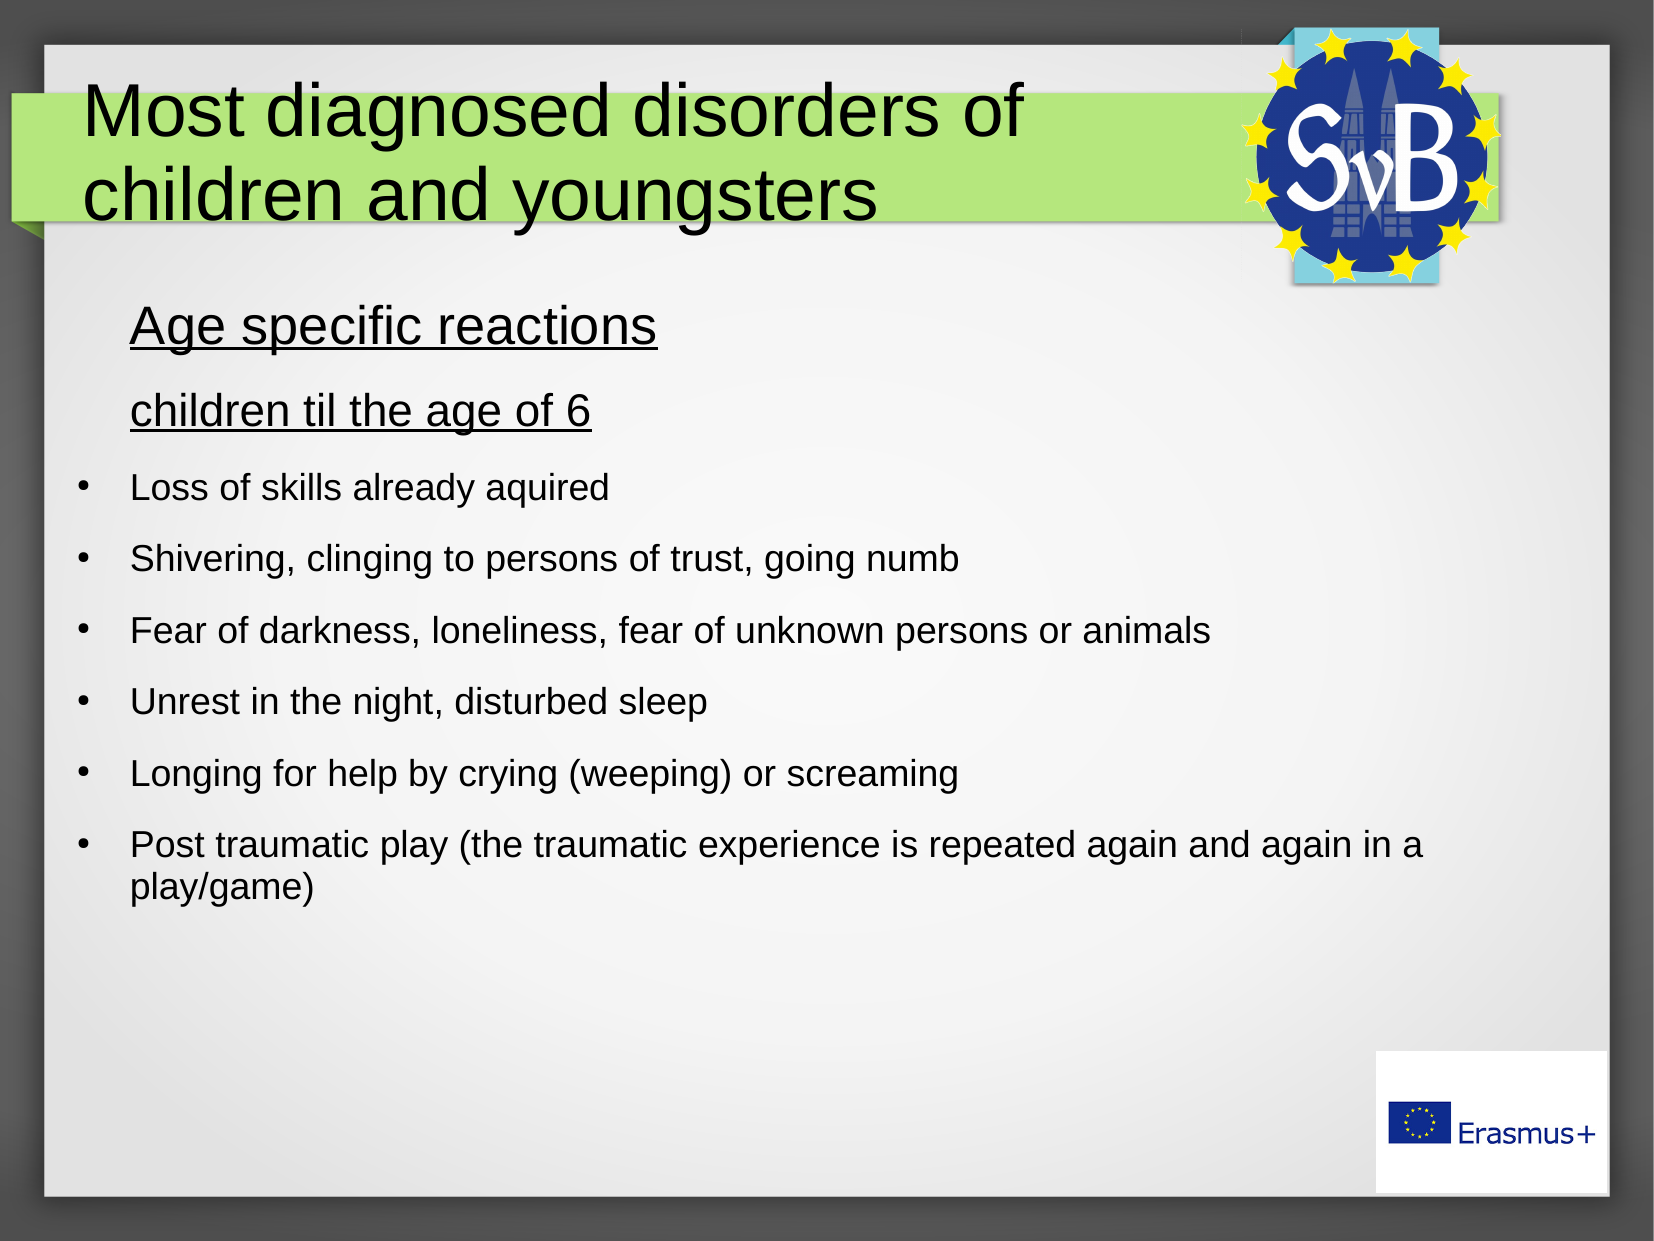

# Most diagnosed disorders of children and youngsters
Age specific reactions
children til the age of 6
Loss of skills already aquired
Shivering, clinging to persons of trust, going numb
Fear of darkness, loneliness, fear of unknown persons or animals
Unrest in the night, disturbed sleep
Longing for help by crying (weeping) or screaming
Post traumatic play (the traumatic experience is repeated again and again in a play/game)